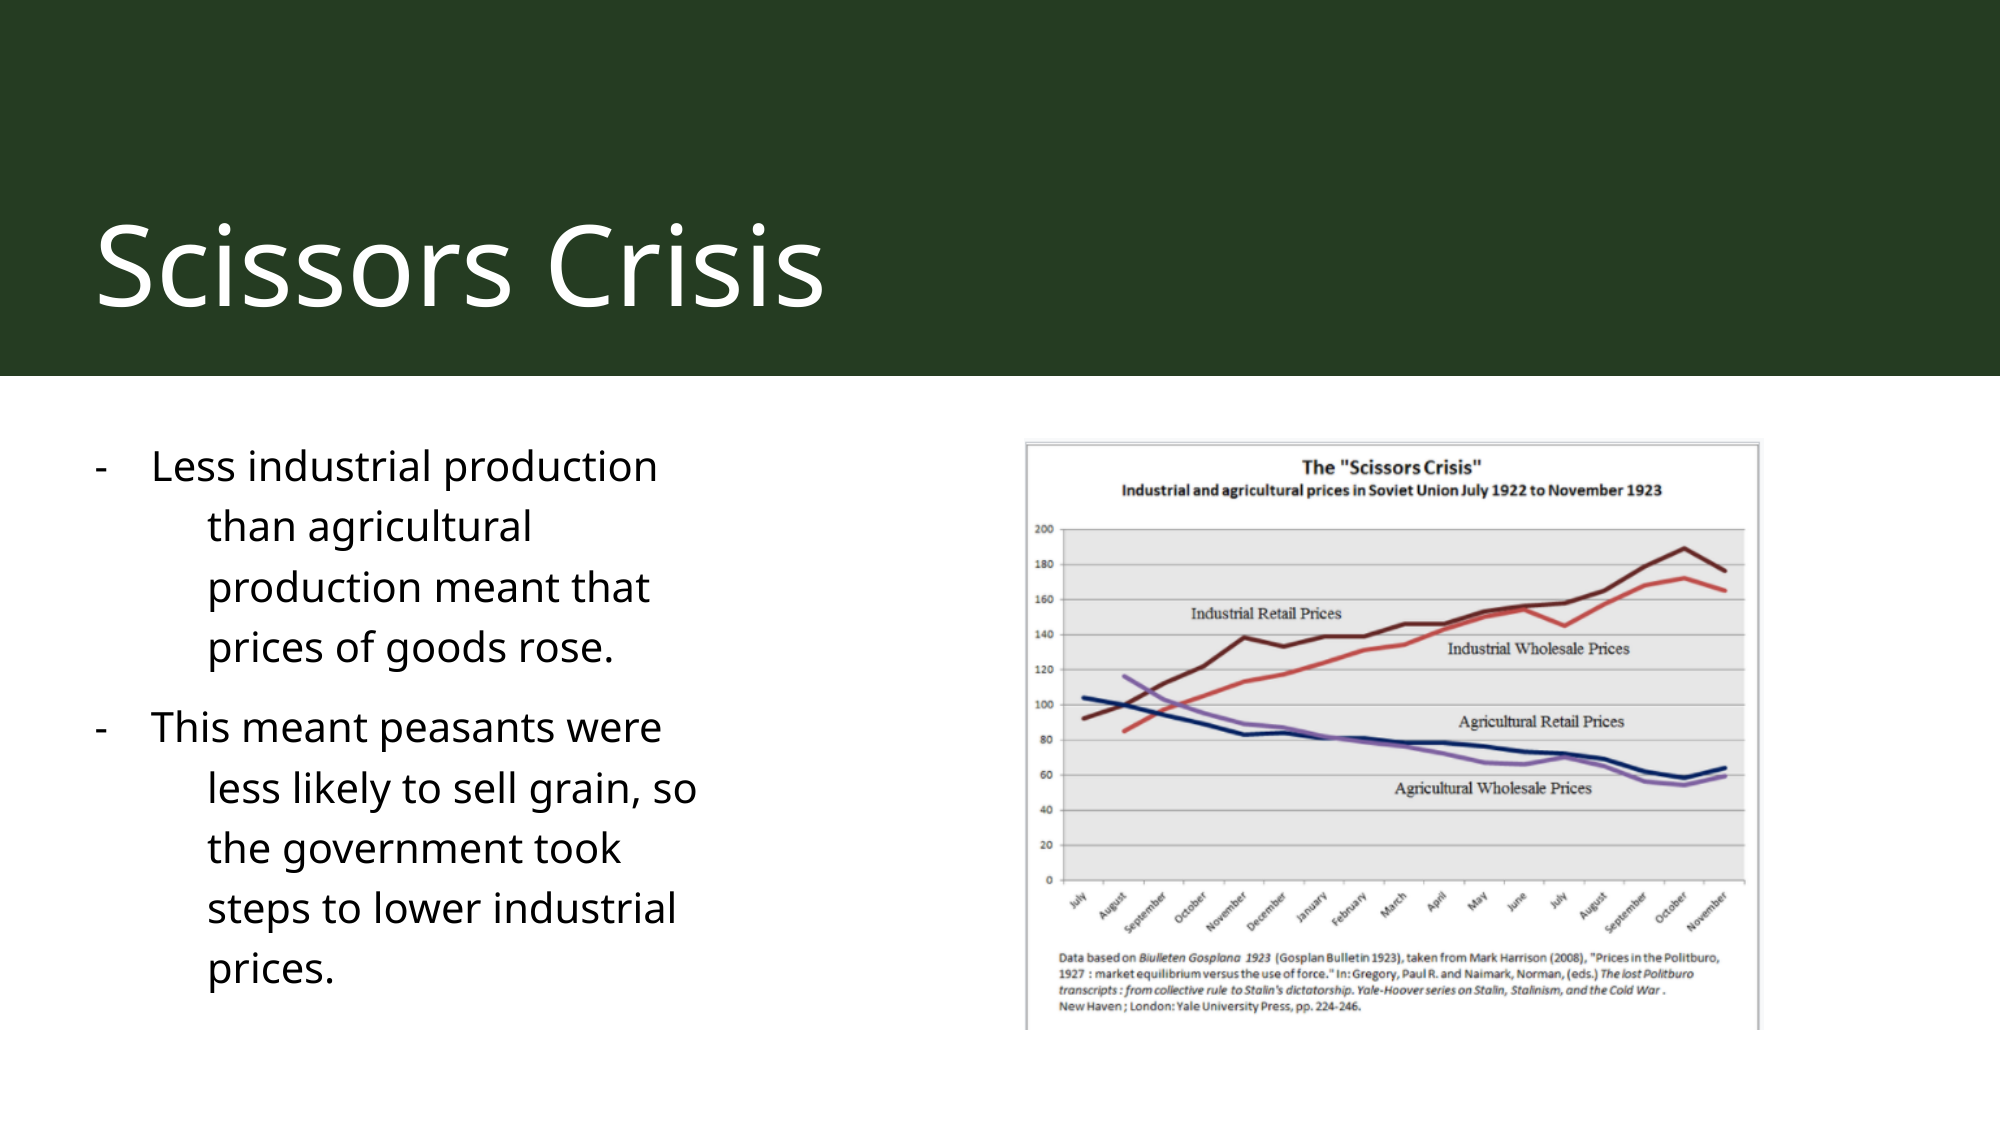

# Scissors Crisis
Less industrial production than agricultural production meant that prices of goods rose.
This meant peasants were less likely to sell grain, so the government took steps to lower industrial prices.